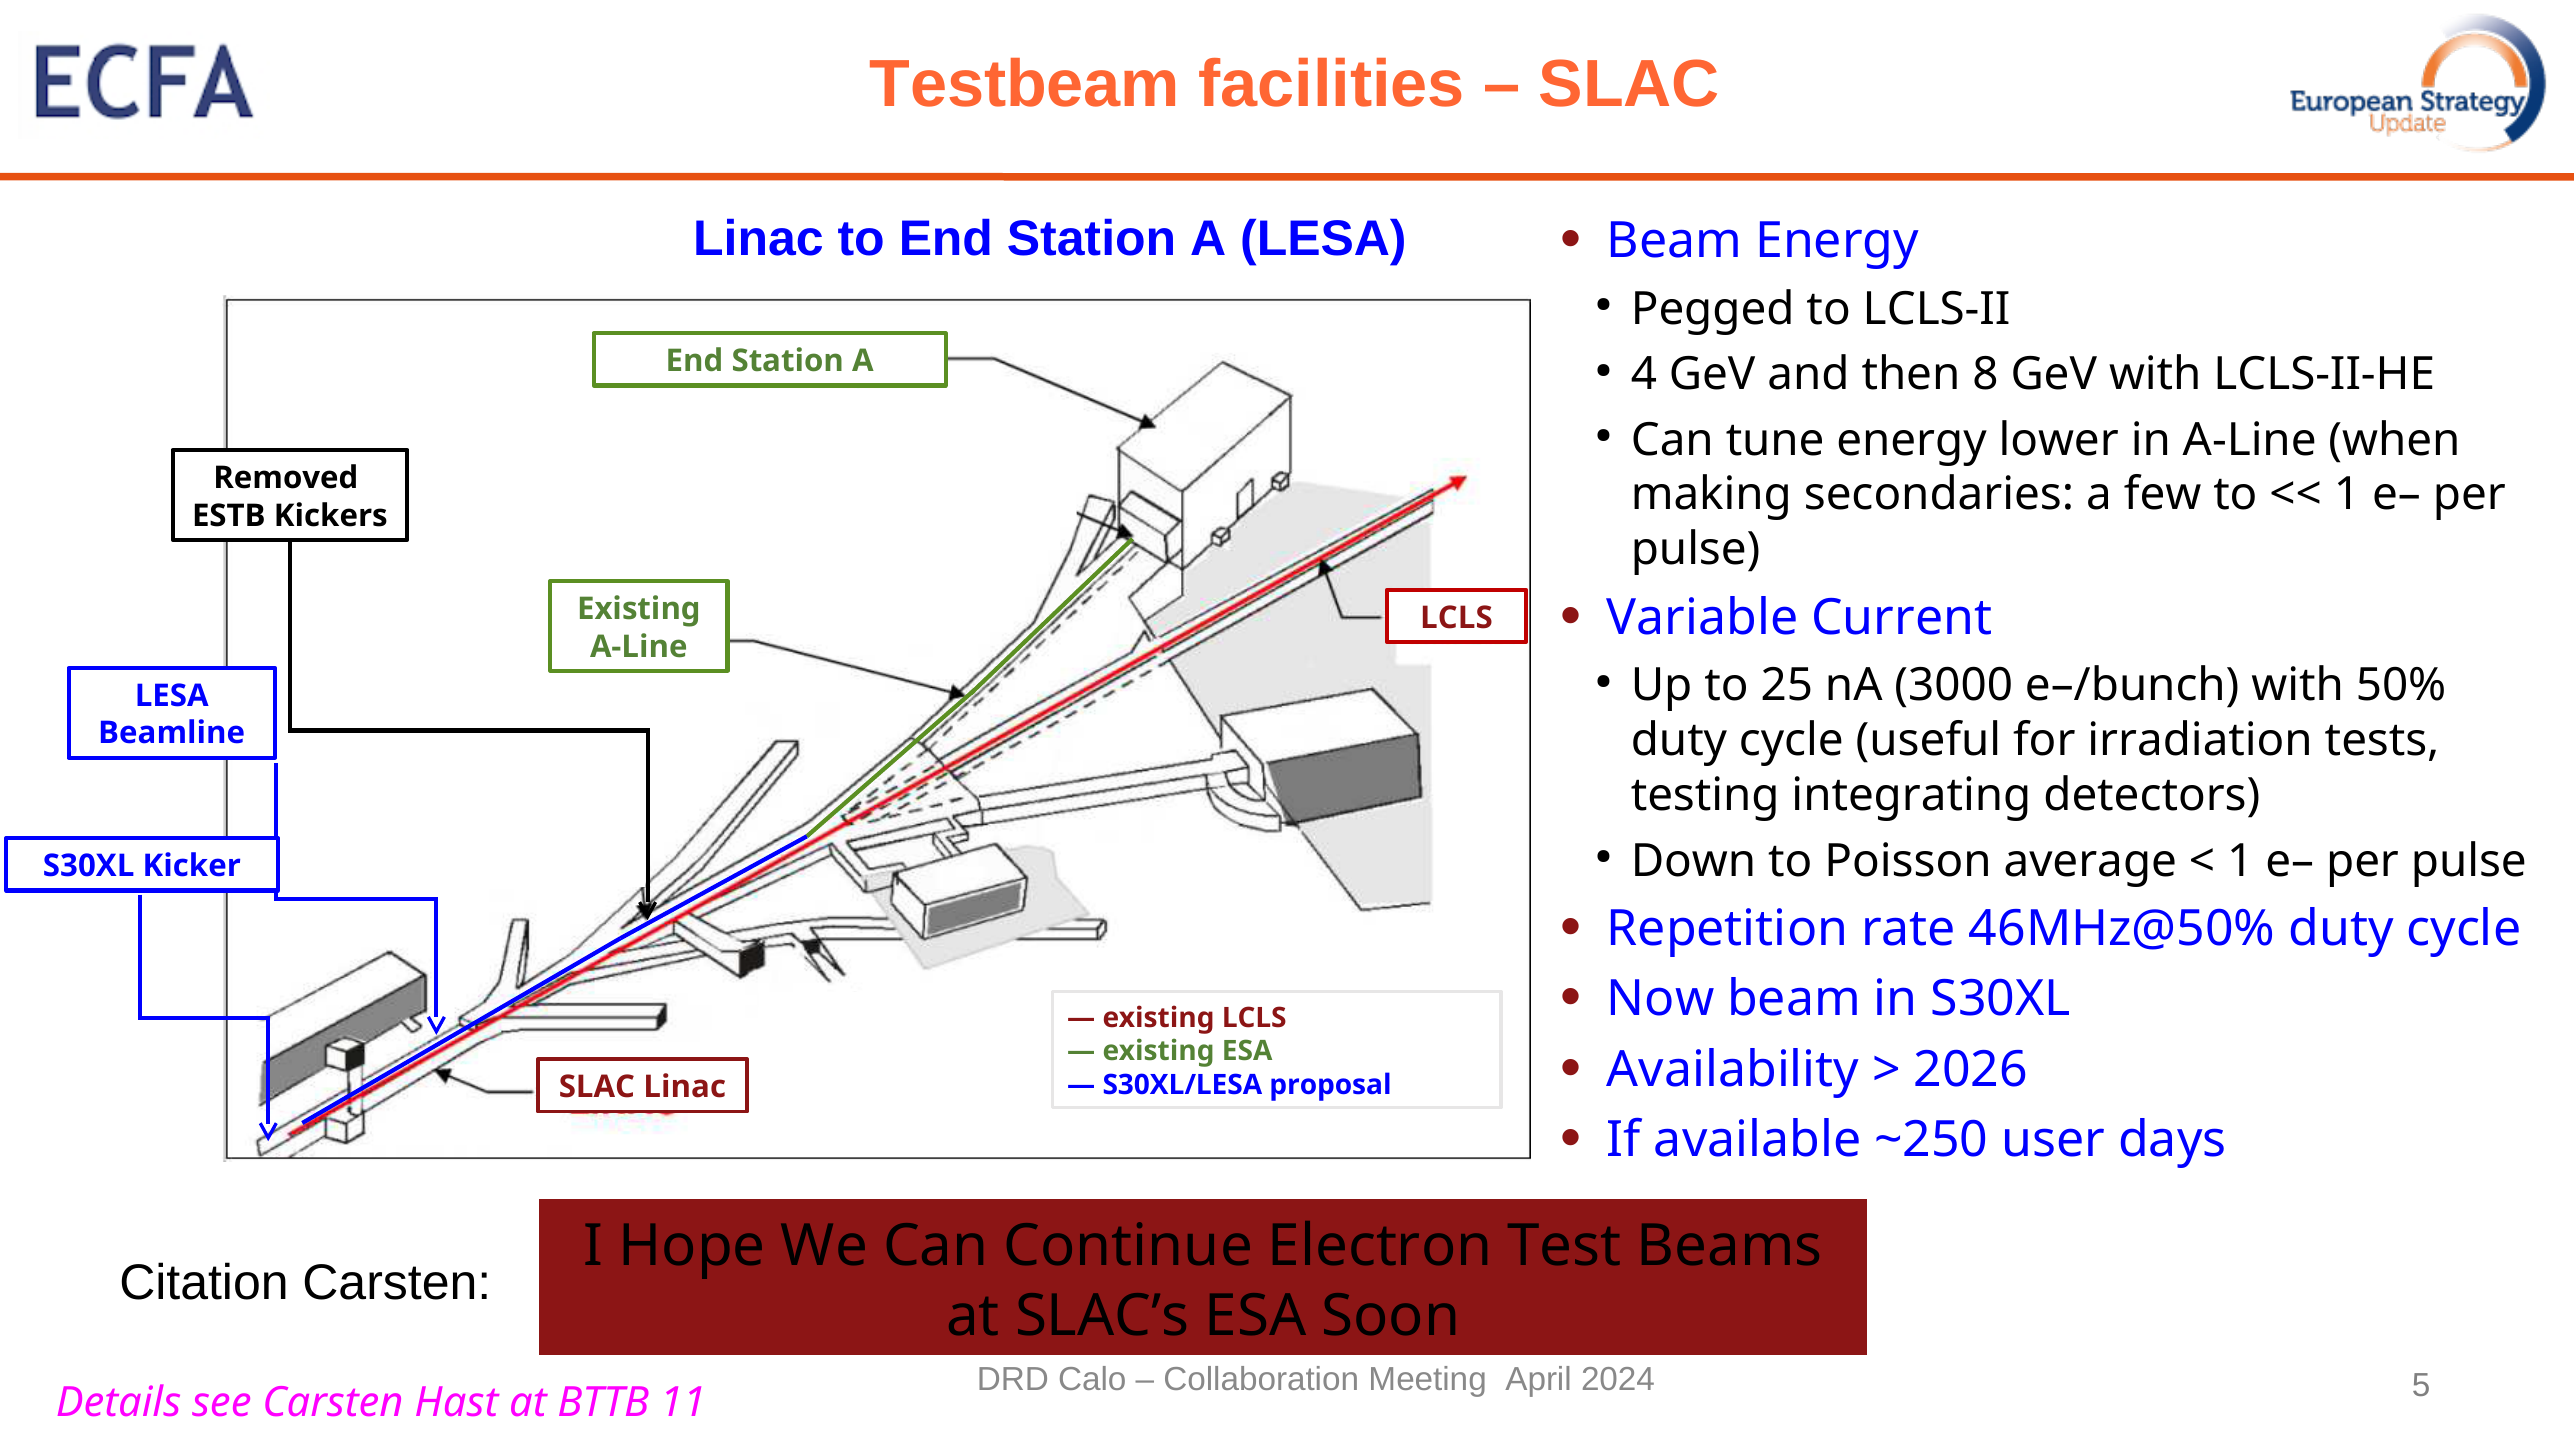

# Testbeam facilities – SLAC
Linac to End Station A (LESA)
Beam Energy
Pegged to LCLS-II
4 GeV and then 8 GeV with LCLS-II-HE
Can tune energy lower in A-Line (when making secondaries: a few to << 1 e– per pulse)
Variable Current
Up to 25 nA (3000 e–/bunch) with 50% duty cycle (useful for irradiation tests, testing integrating detectors)
Down to Poisson average < 1 e– per pulse
Repetition rate 46MHz@50% duty cycle
Now beam in S30XL
Availability > 2026
If available ~250 user days
End Station A
Removed
ESTB Kickers
Existing A-Line
LCLS
LESA
Beamline
S30XL Kicker
— existing LCLS
— existing ESA
— S30XL/LESA proposal
SLAC Linac
I Hope We Can Continue Electron Test Beams at SLAC’s ESA Soon
Citation Carsten:
5
Details see Carsten Hast at BTTB 11